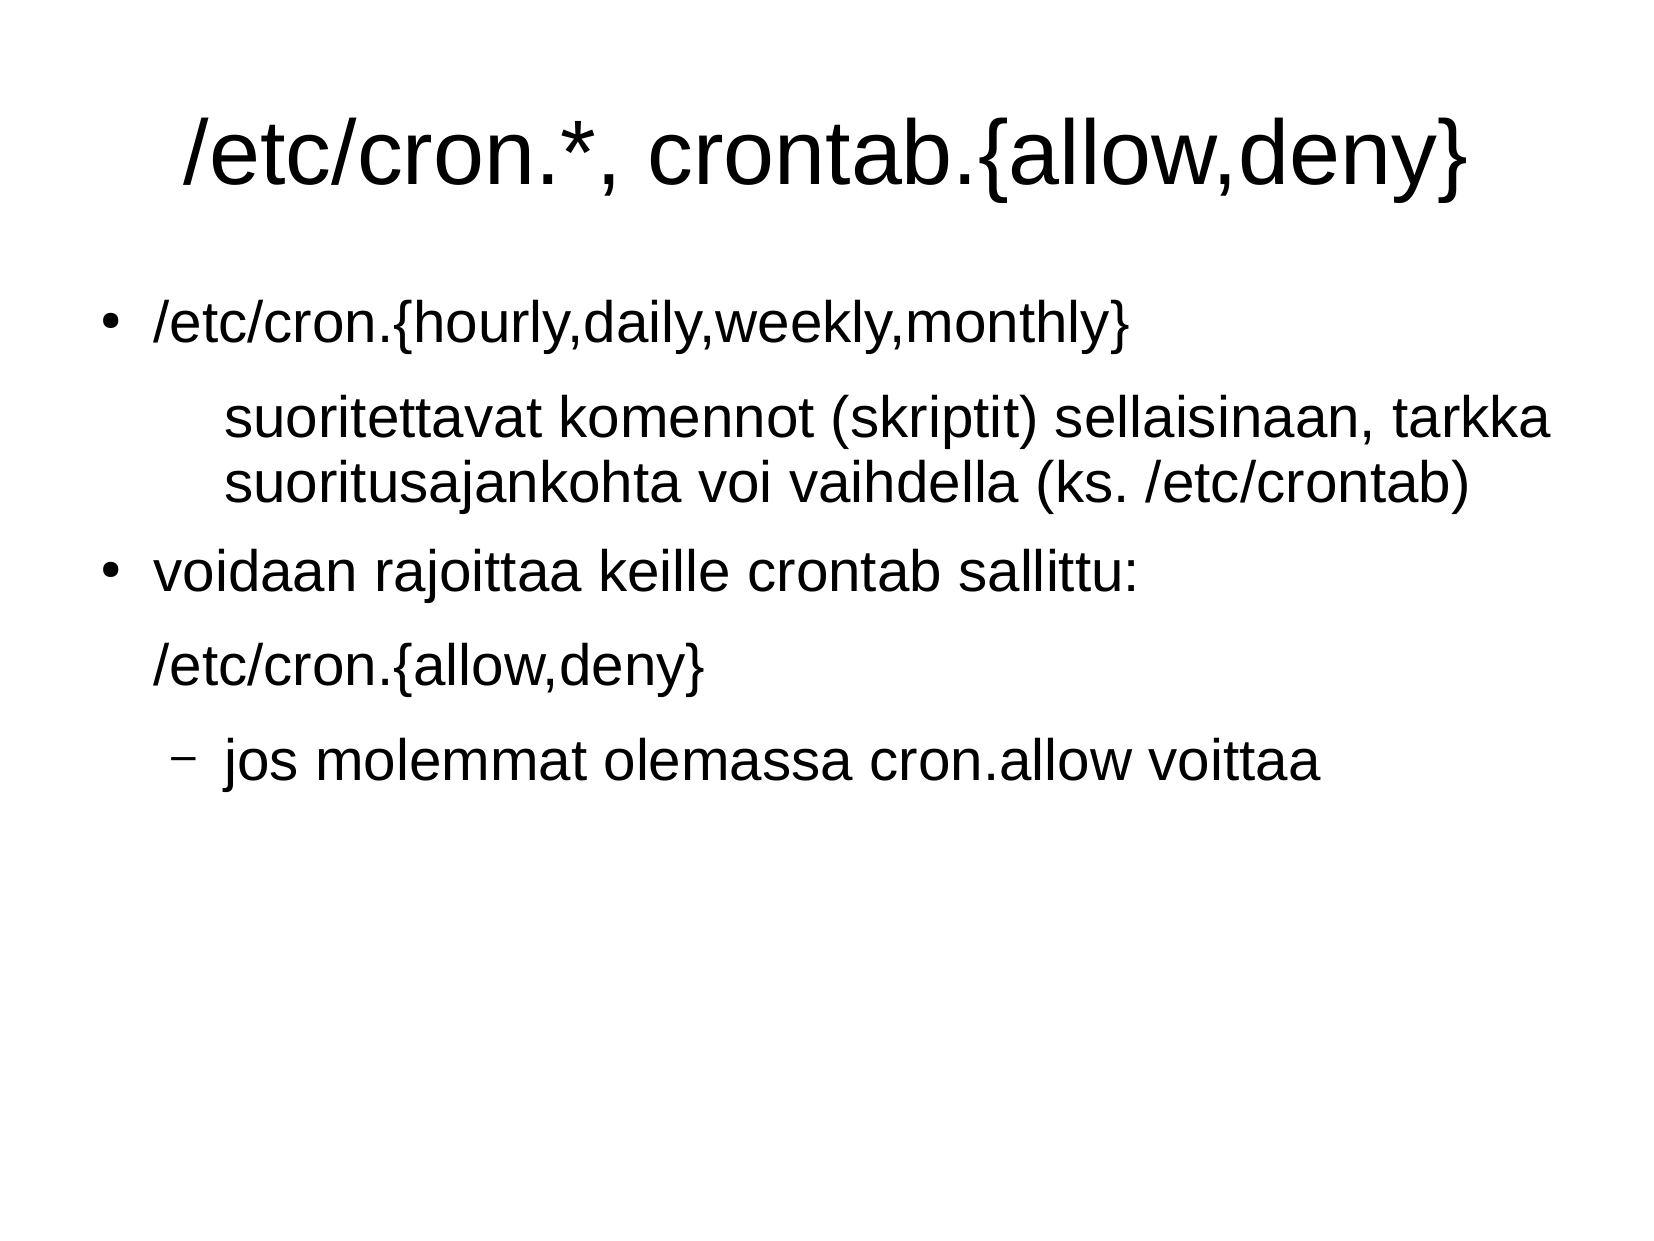

# /etc/cron.*, crontab.{allow,deny}
/etc/cron.{hourly,daily,weekly,monthly}
suoritettavat komennot (skriptit) sellaisinaan, tarkka suoritusajankohta voi vaihdella (ks. /etc/crontab)
voidaan rajoittaa keille crontab sallittu:
/etc/cron.{allow,deny}
jos molemmat olemassa cron.allow voittaa